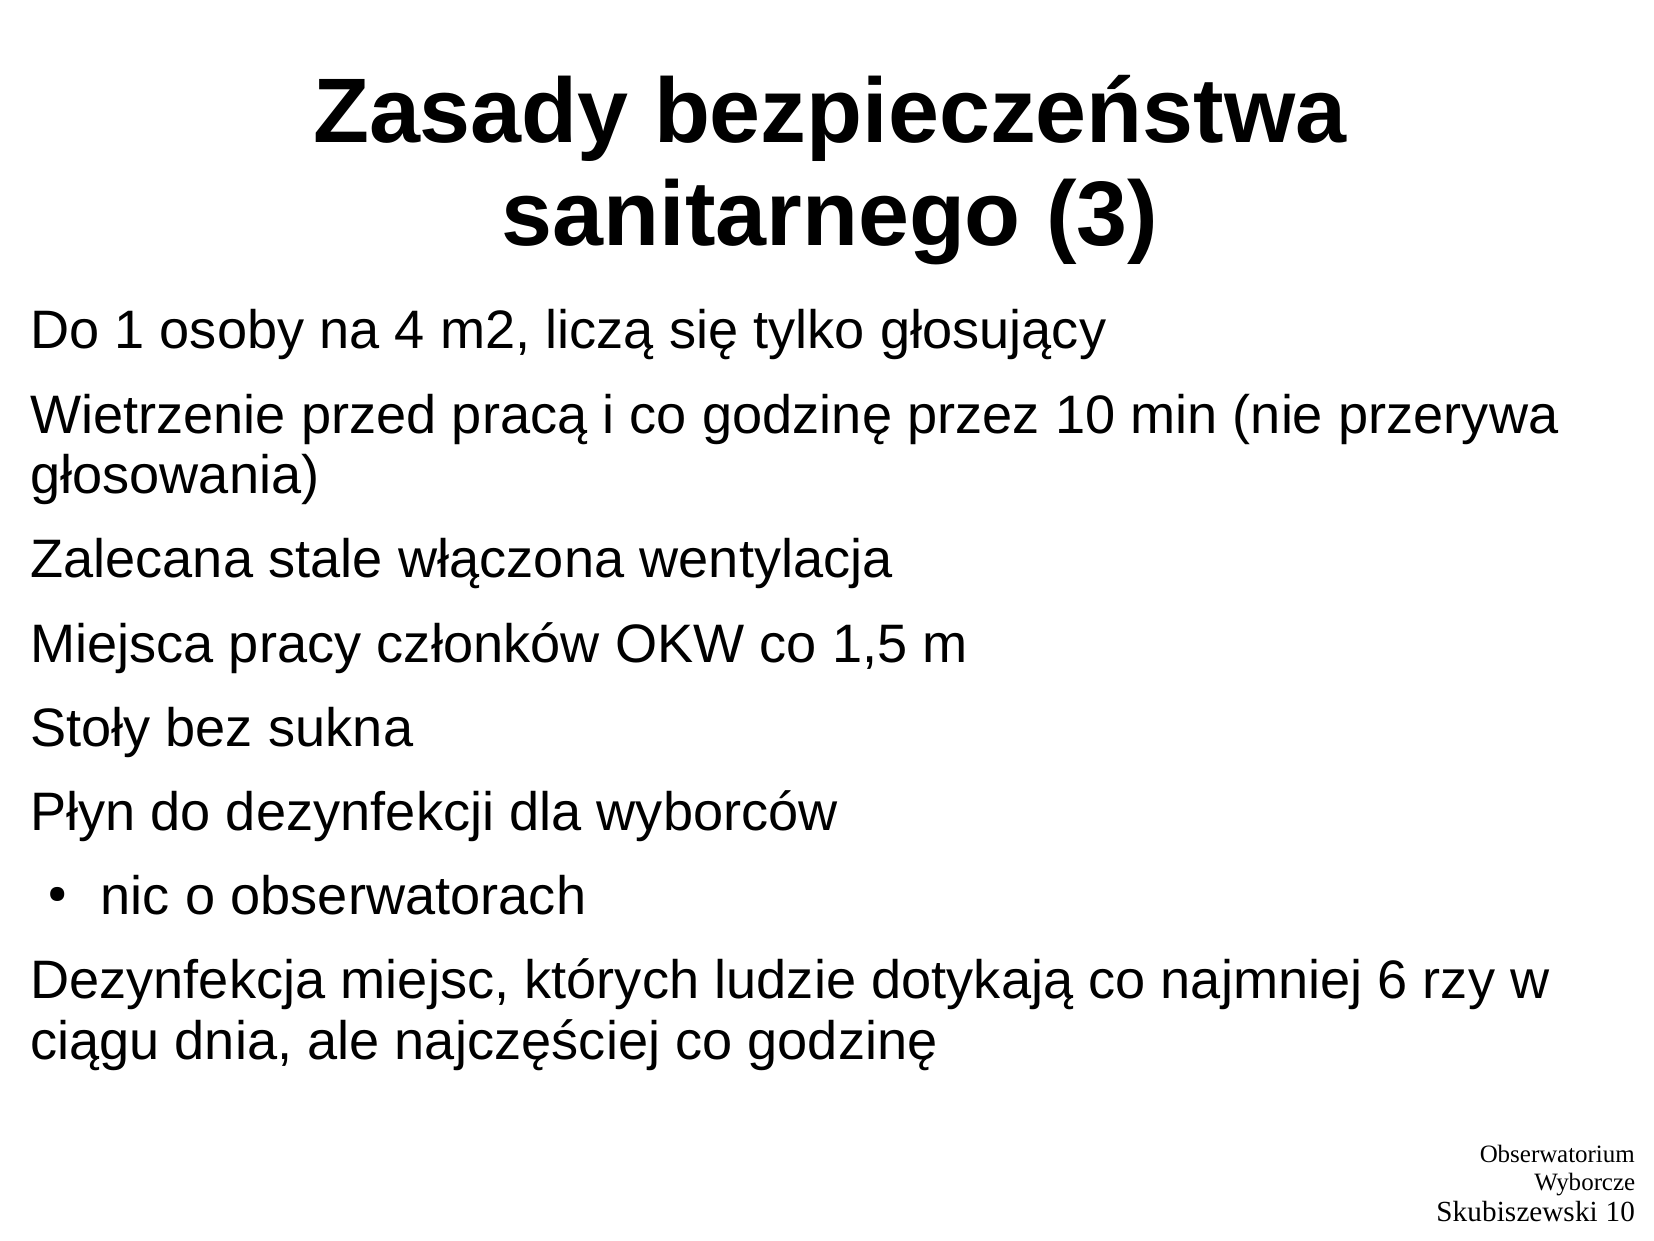

# Zasady bezpieczeństwa sanitarnego (3)
Do 1 osoby na 4 m2, liczą się tylko głosujący
Wietrzenie przed pracą i co godzinę przez 10 min (nie przerywa głosowania)
Zalecana stale włączona wentylacja
Miejsca pracy członków OKW co 1,5 m
Stoły bez sukna
Płyn do dezynfekcji dla wyborców
nic o obserwatorach
Dezynfekcja miejsc, których ludzie dotykają co najmniej 6 rzy w ciągu dnia, ale najczęściej co godzinę
10